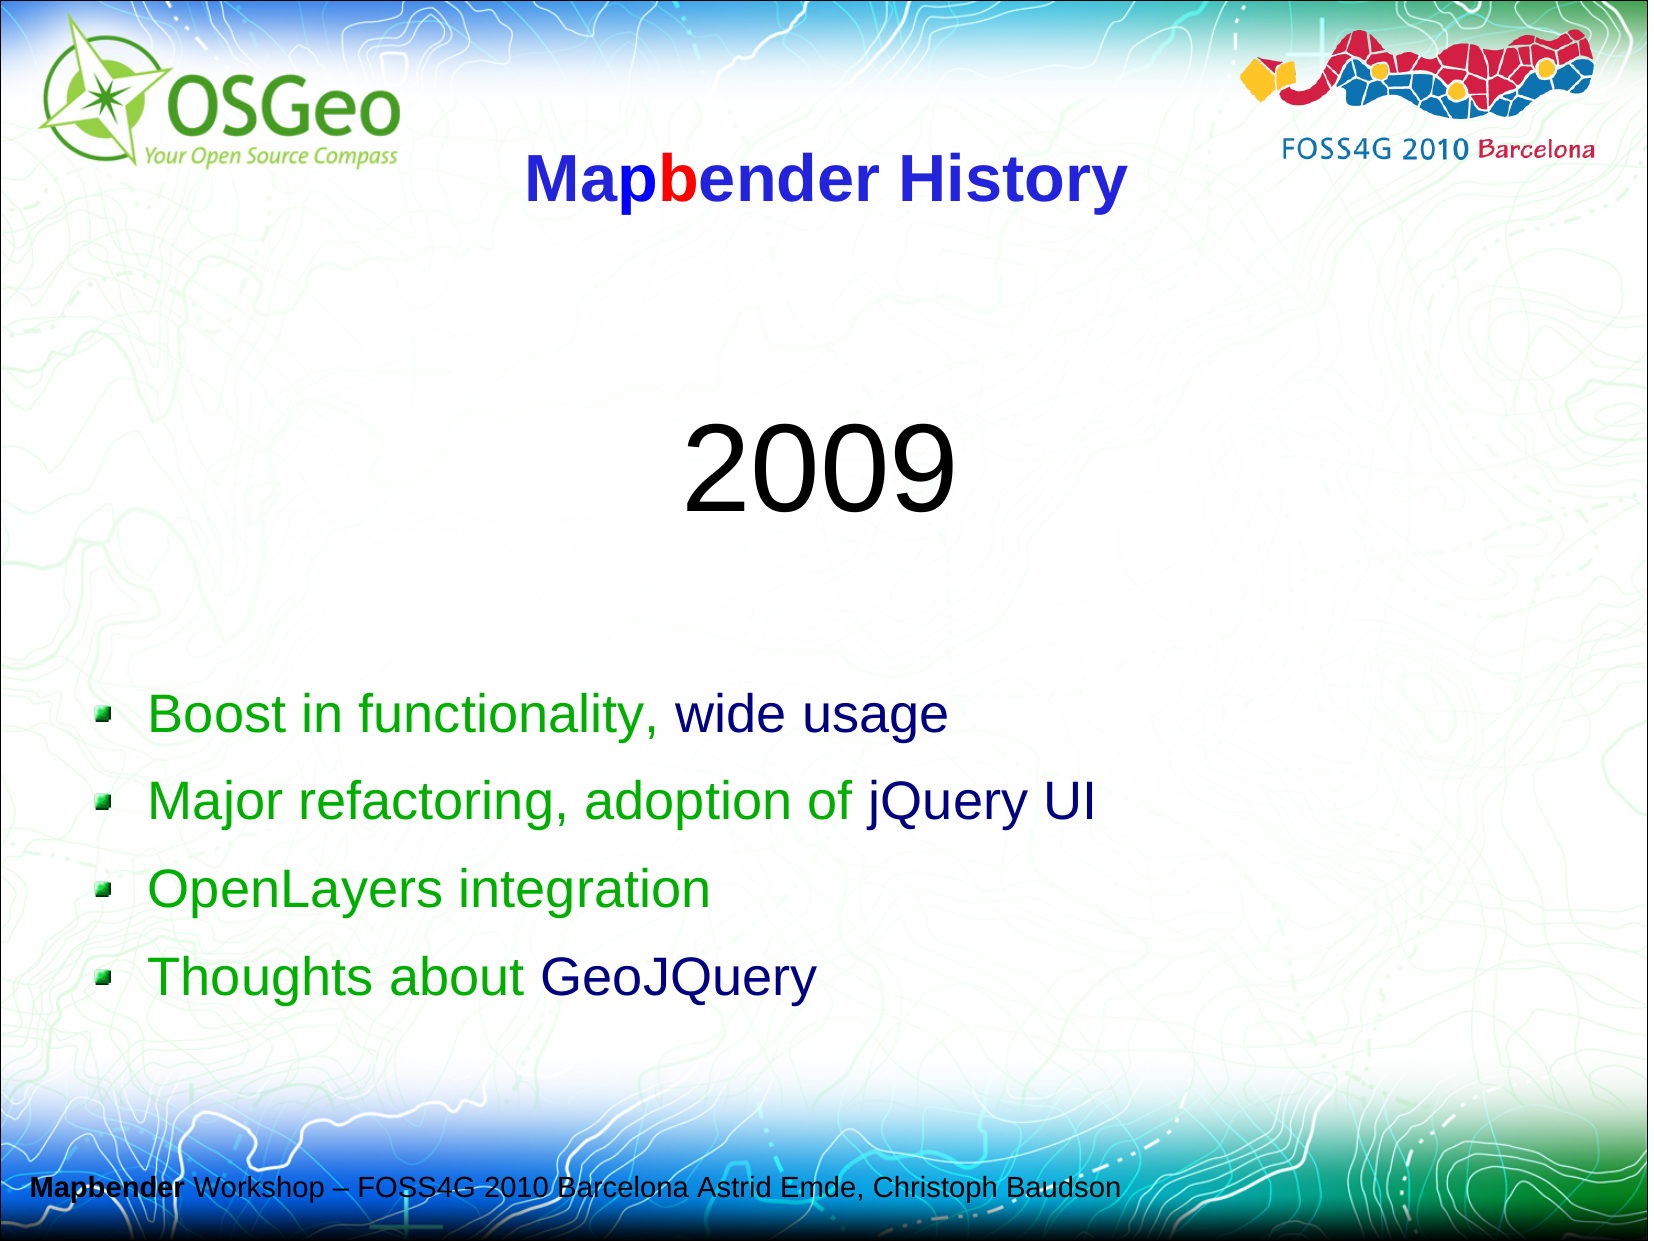

# Mapbender History
2009
Boost in functionality, wide usage
Major refactoring, adoption of jQuery UI
OpenLayers integration
Thoughts about GeoJQuery